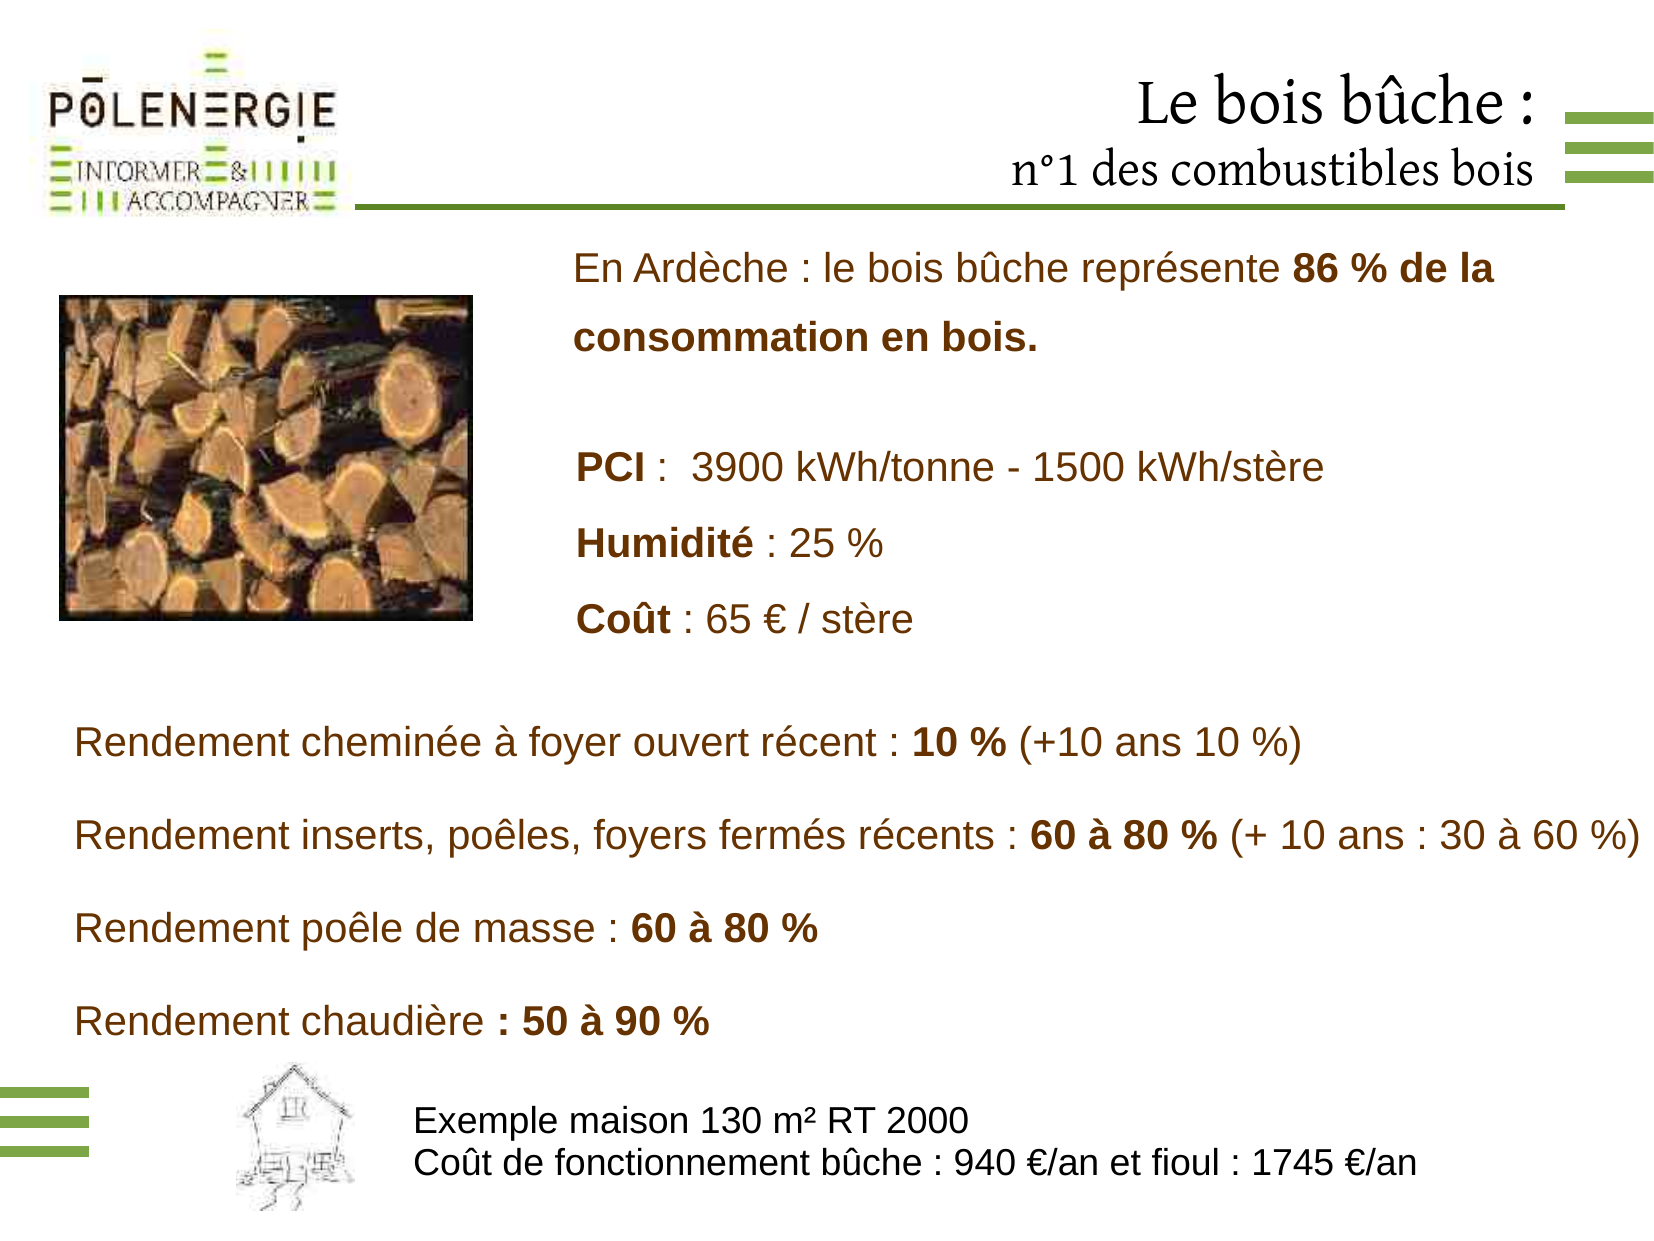

# Le bois bûche : n°1 des combustibles bois
En Ardèche : le bois bûche représente 86 % de la consommation en bois.
PCI : 3900 kWh/tonne - 1500 kWh/stère
Humidité : 25 %
Coût : 65 € / stère
Rendement cheminée à foyer ouvert récent : 10 % (+10 ans 10 %)
Rendement inserts, poêles, foyers fermés récents : 60 à 80 % (+ 10 ans : 30 à 60 %)
Rendement poêle de masse : 60 à 80 %
Rendement chaudière : 50 à 90 %
Exemple maison 130 m² RT 2000
Coût de fonctionnement bûche : 940 €/an et fioul : 1745 €/an